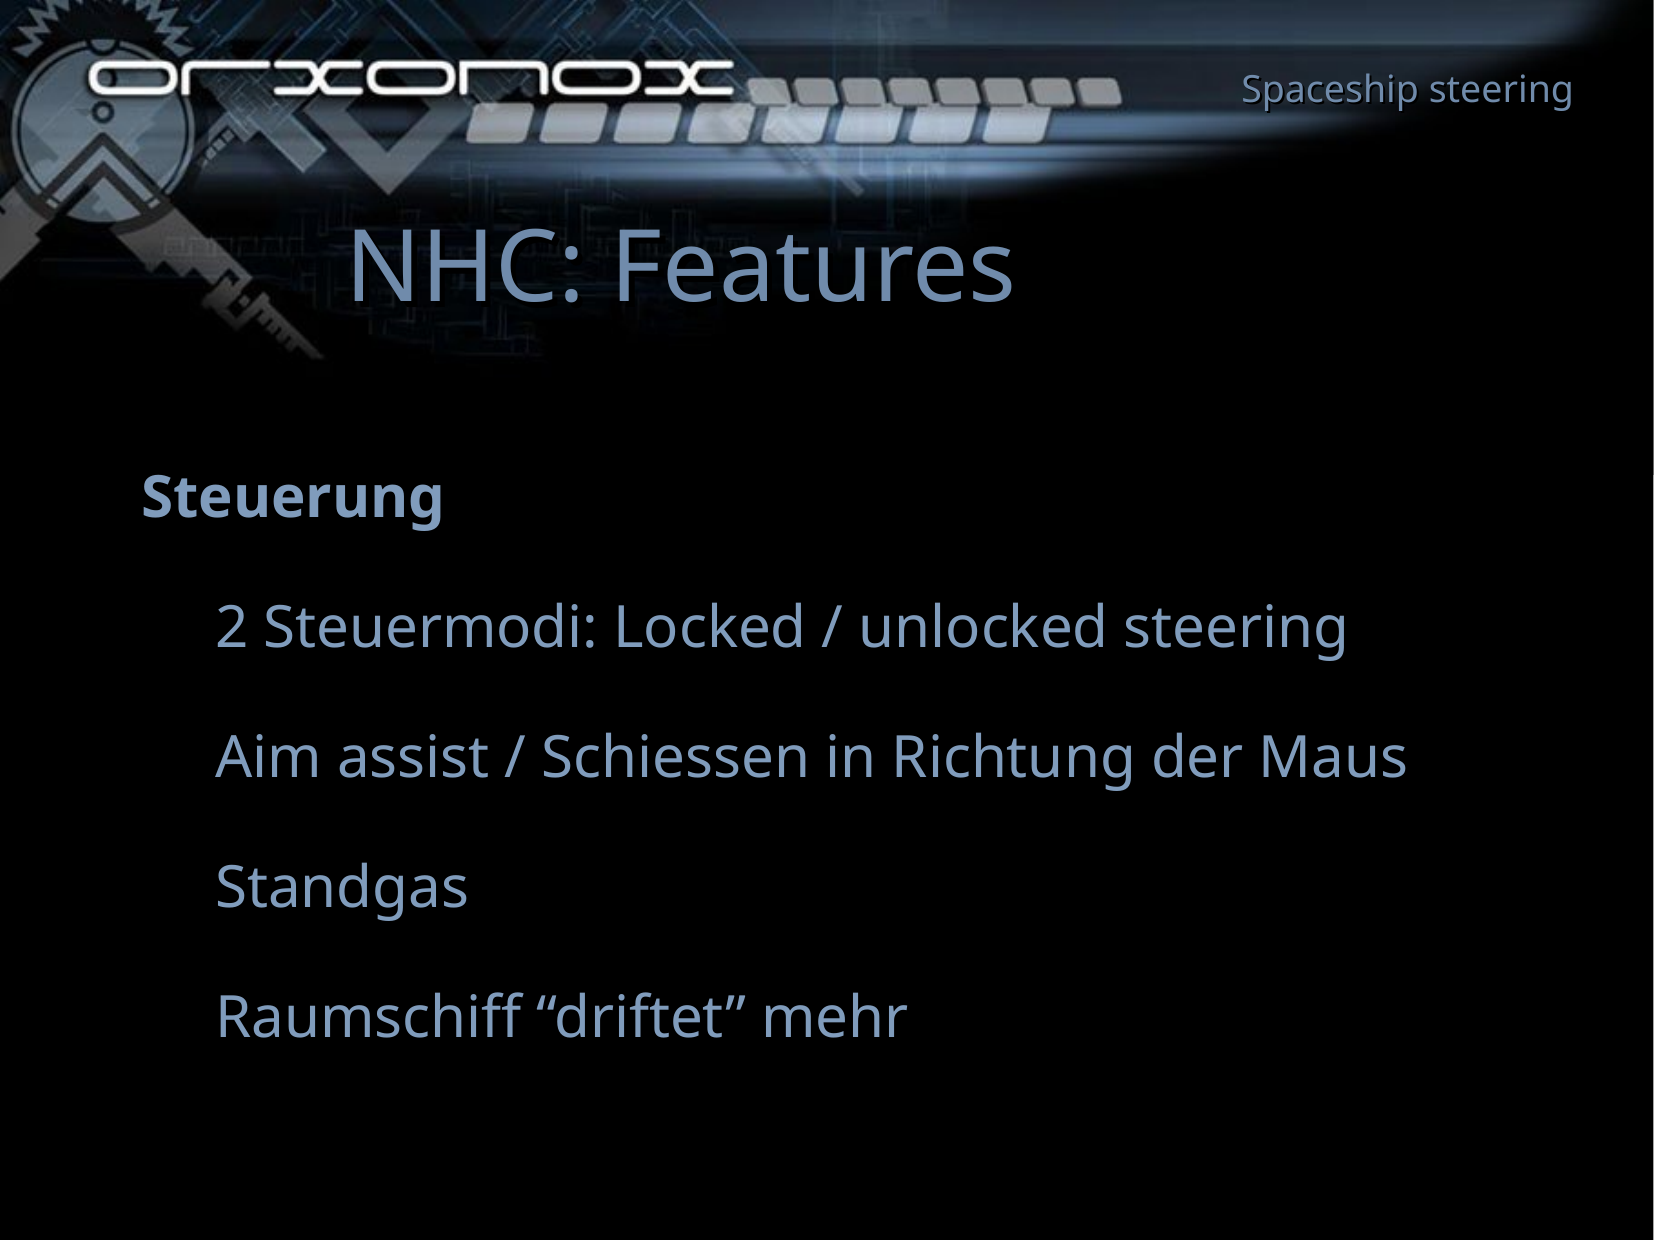

Spaceship steering
NHC: Features
Steuerung
	2 Steuermodi: Locked / unlocked steering
	Aim assist / Schiessen in Richtung der Maus
	Standgas
	Raumschiff “driftet” mehr